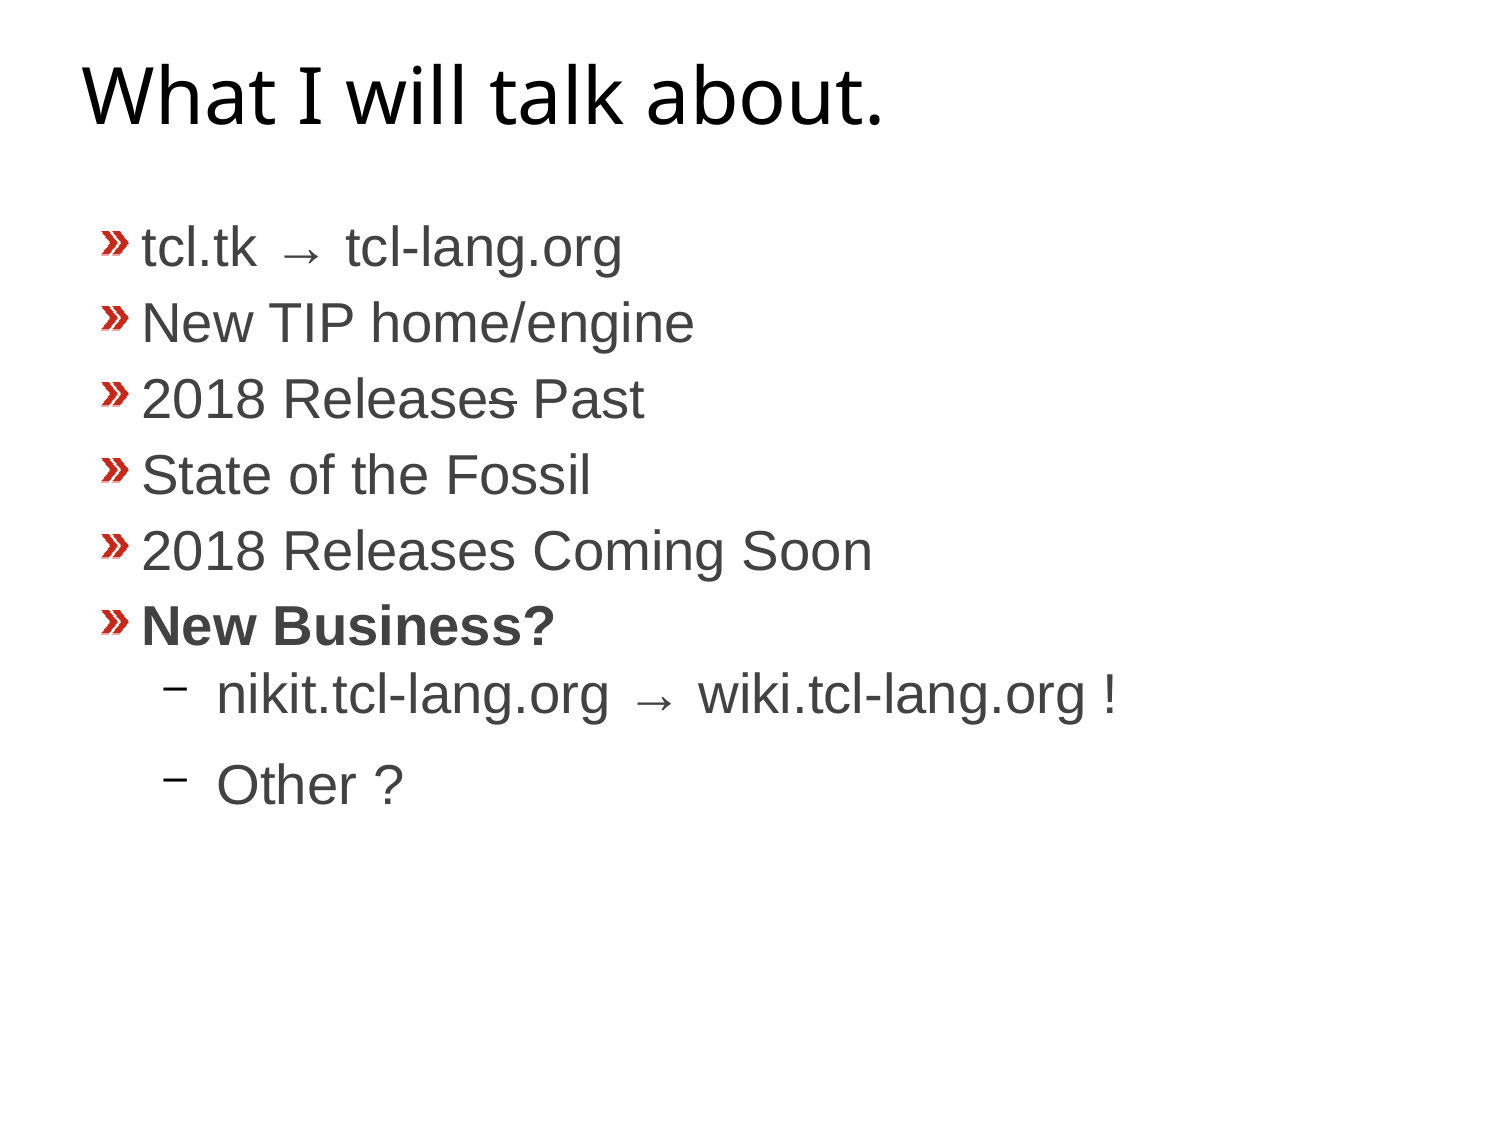

# What I will talk about.
tcl.tk → tcl-lang.org
New TIP home/engine
2018 Releases Past
State of the Fossil
2018 Releases Coming Soon
New Business?
nikit.tcl-lang.org → wiki.tcl-lang.org !
Other ?